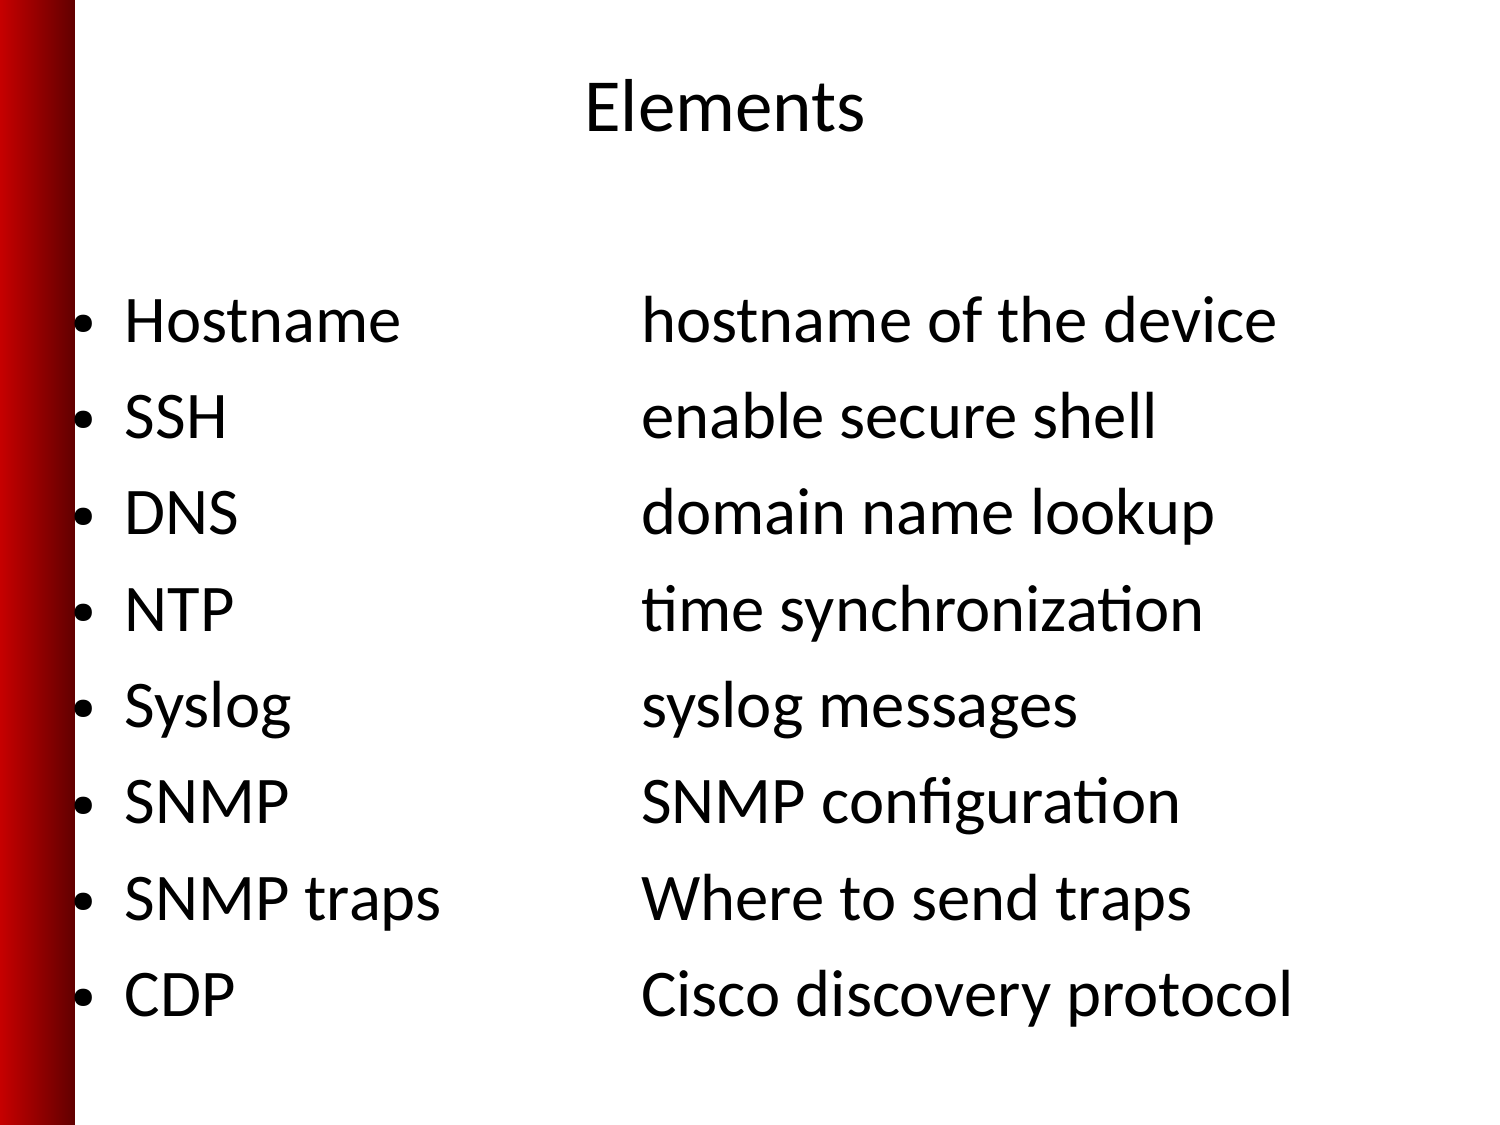

# Elements
Hostname				hostname of the device
SSH						enable secure shell
DNS						domain name lookup
NTP						time synchronization
Syslog					syslog messages
SNMP					SNMP configuration
SNMP traps			Where to send traps
CDP						Cisco discovery protocol